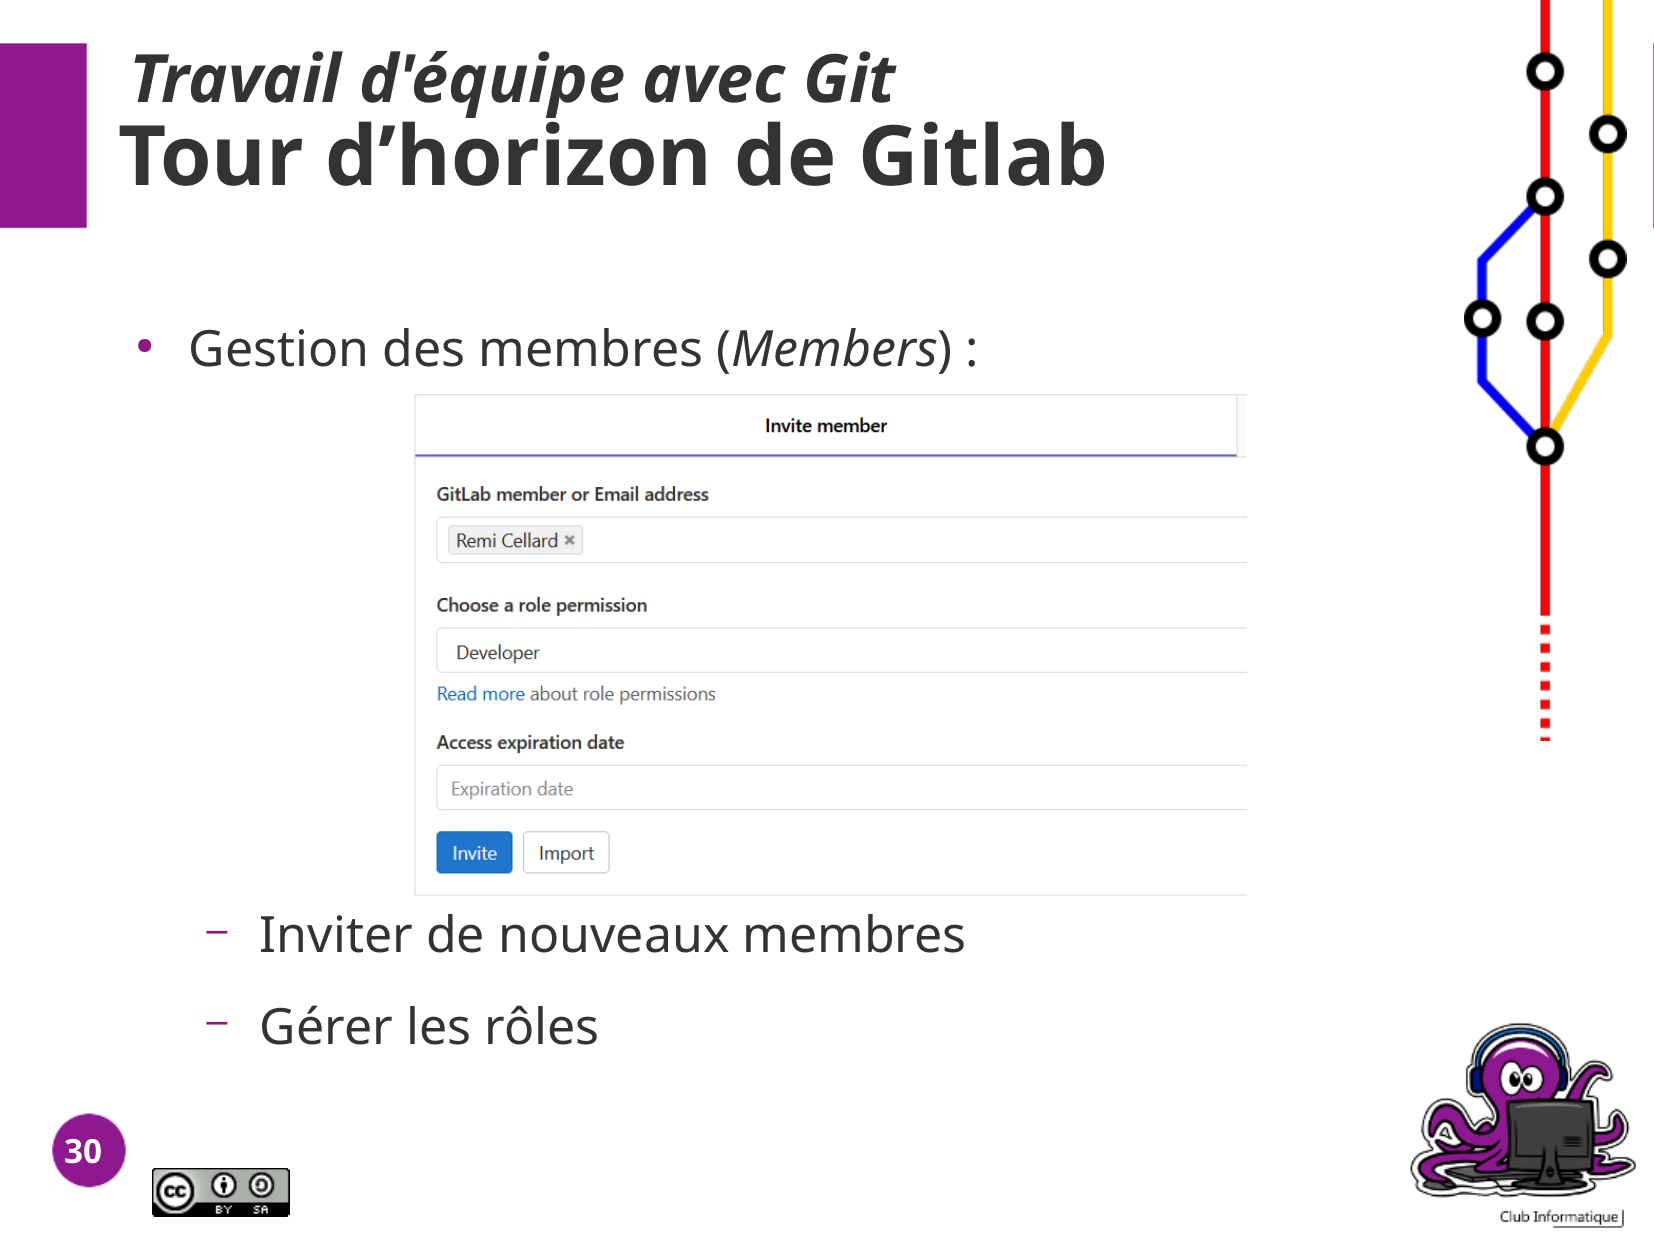

Travail d'équipe avec Git
Tour d’horizon de Gitlab
# Gestion des membres (Members) :
Inviter de nouveaux membres
Gérer les rôles
30